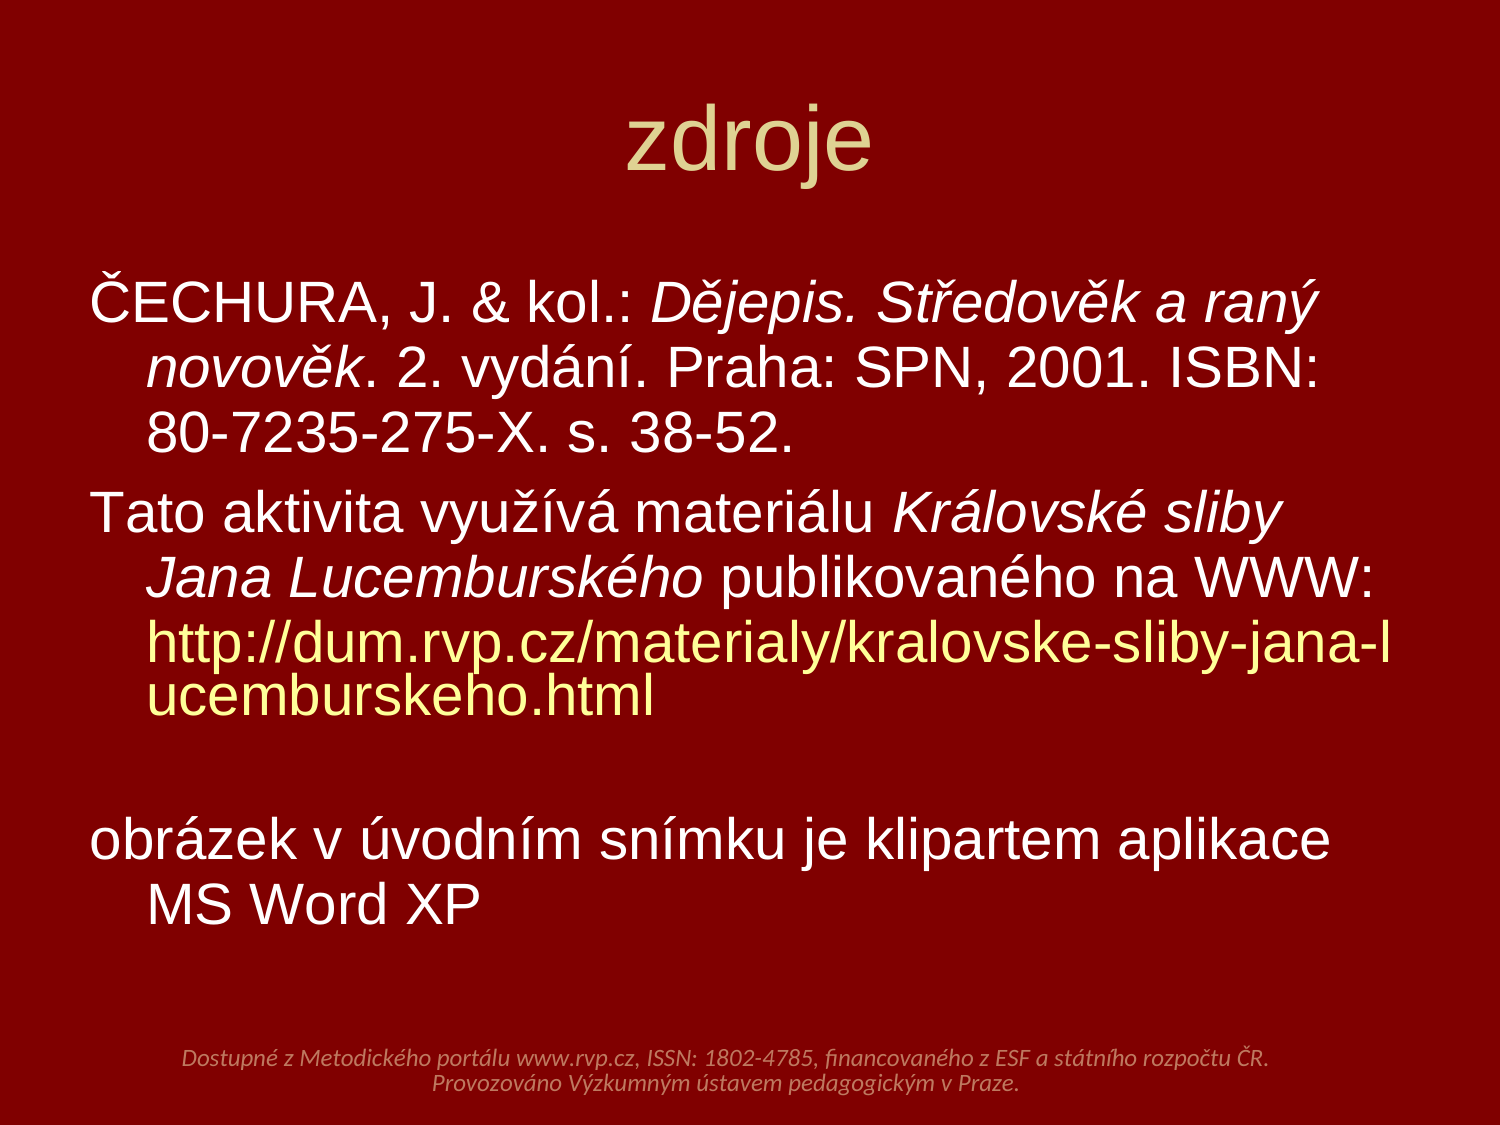

# zdroje
ČECHURA, J. & kol.: Dějepis. Středověk a raný novověk. 2. vydání. Praha: SPN, 2001. ISBN: 80-7235-275-X. s. 38-52.
Tato aktivita využívá materiálu Královské sliby Jana Lucemburského publikovaného na WWW: http://dum.rvp.cz/materialy/kralovske-sliby-jana-lucemburskeho.html
obrázek v úvodním snímku je klipartem aplikace MS Word XP
Dostupné z Metodického portálu www.rvp.cz, ISSN: 1802-4785, financovaného z ESF a státního rozpočtu ČR. Provozováno Výzkumným ústavem pedagogickým v Praze.